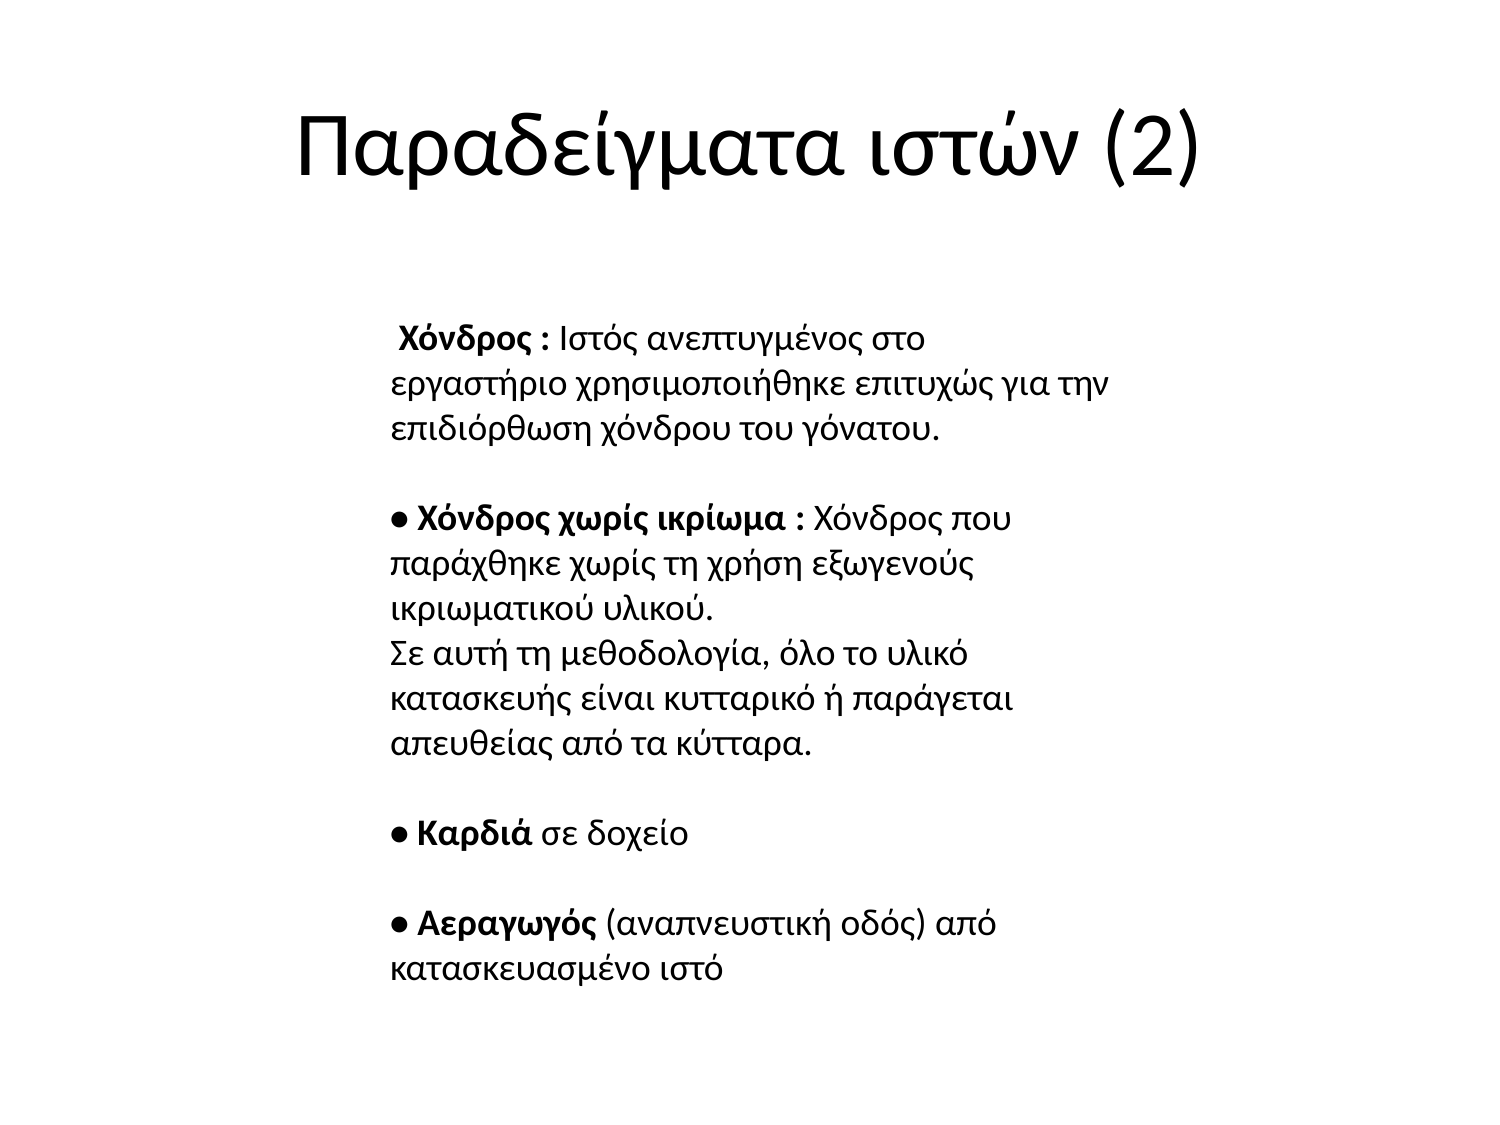

# Παραδείγματα ιστών (2)
 Χόνδρος : Ιστός ανεπτυγμένος στο εργαστήριο χρησιμοποιήθηκε επιτυχώς για την επιδιόρθωση χόνδρου του γόνατου.
• Χόνδρος χωρίς ικρίωμα : Χόνδρος που παράχθηκε χωρίς τη χρήση εξωγενούς ικριωματικού υλικού.
Σε αυτή τη μεθοδολογία, όλο το υλικό κατασκευής είναι κυτταρικό ή παράγεται απευθείας από τα κύτταρα.
• Καρδιά σε δοχείο
• Αεραγωγός (αναπνευστική οδός) από κατασκευασμένο ιστό